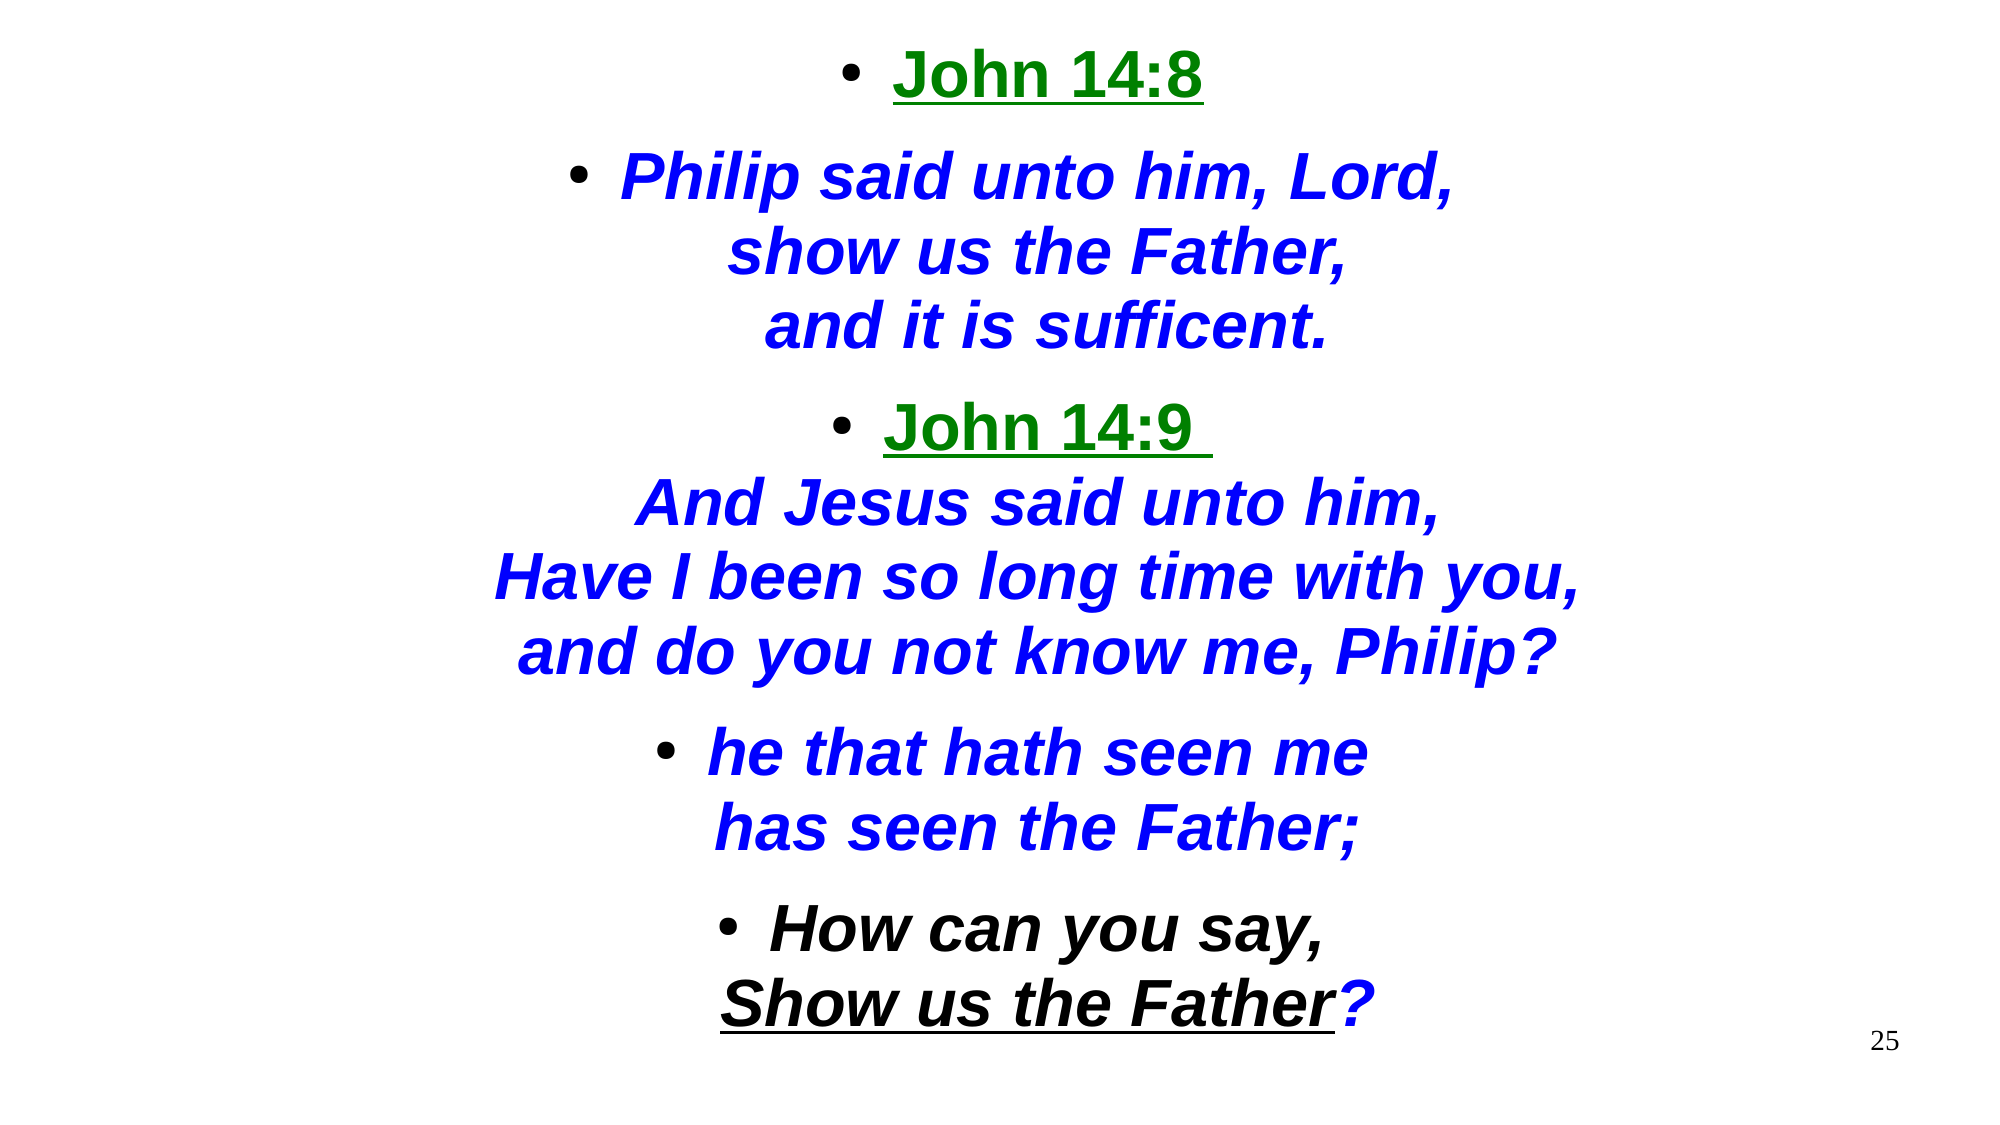

# John 14:8
Philip said unto him, Lord,
show us the Father,
and it is sufficent.
John 14:9
And Jesus said unto him,
Have I been so long time with you,
and do you not know me, Philip?
he that hath seen me
has seen the Father;
How can you say,
Show us the Father?
25